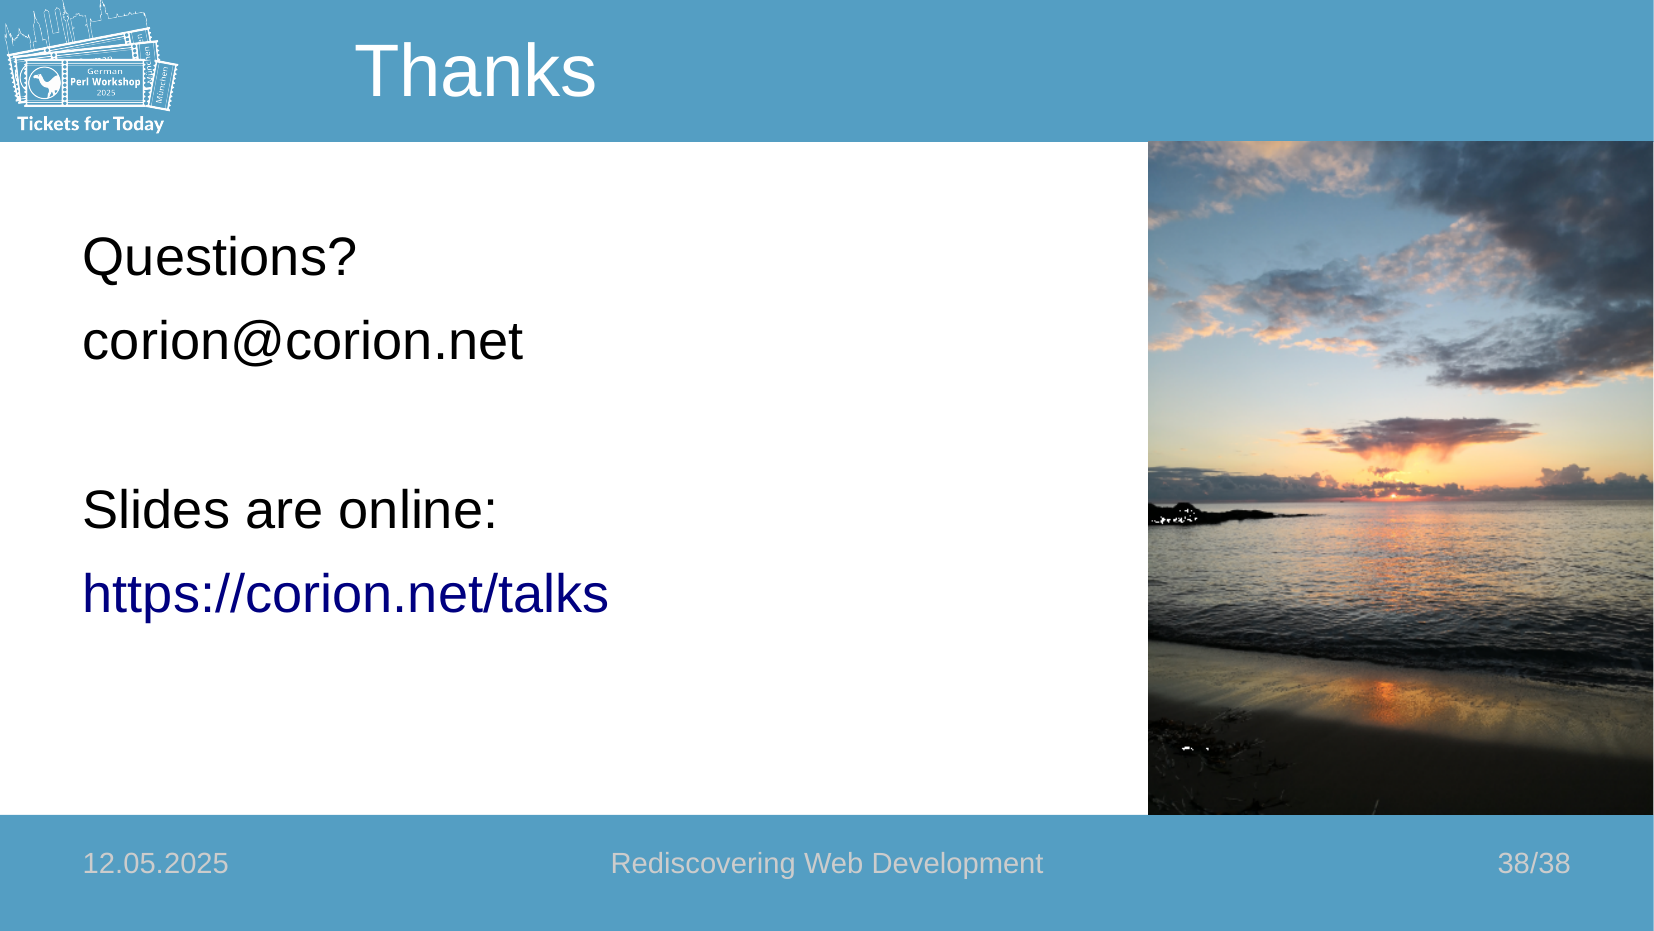

# Thanks
Questions?
corion@corion.net
Slides are online:
https://corion.net/talks
08. März 2019
38